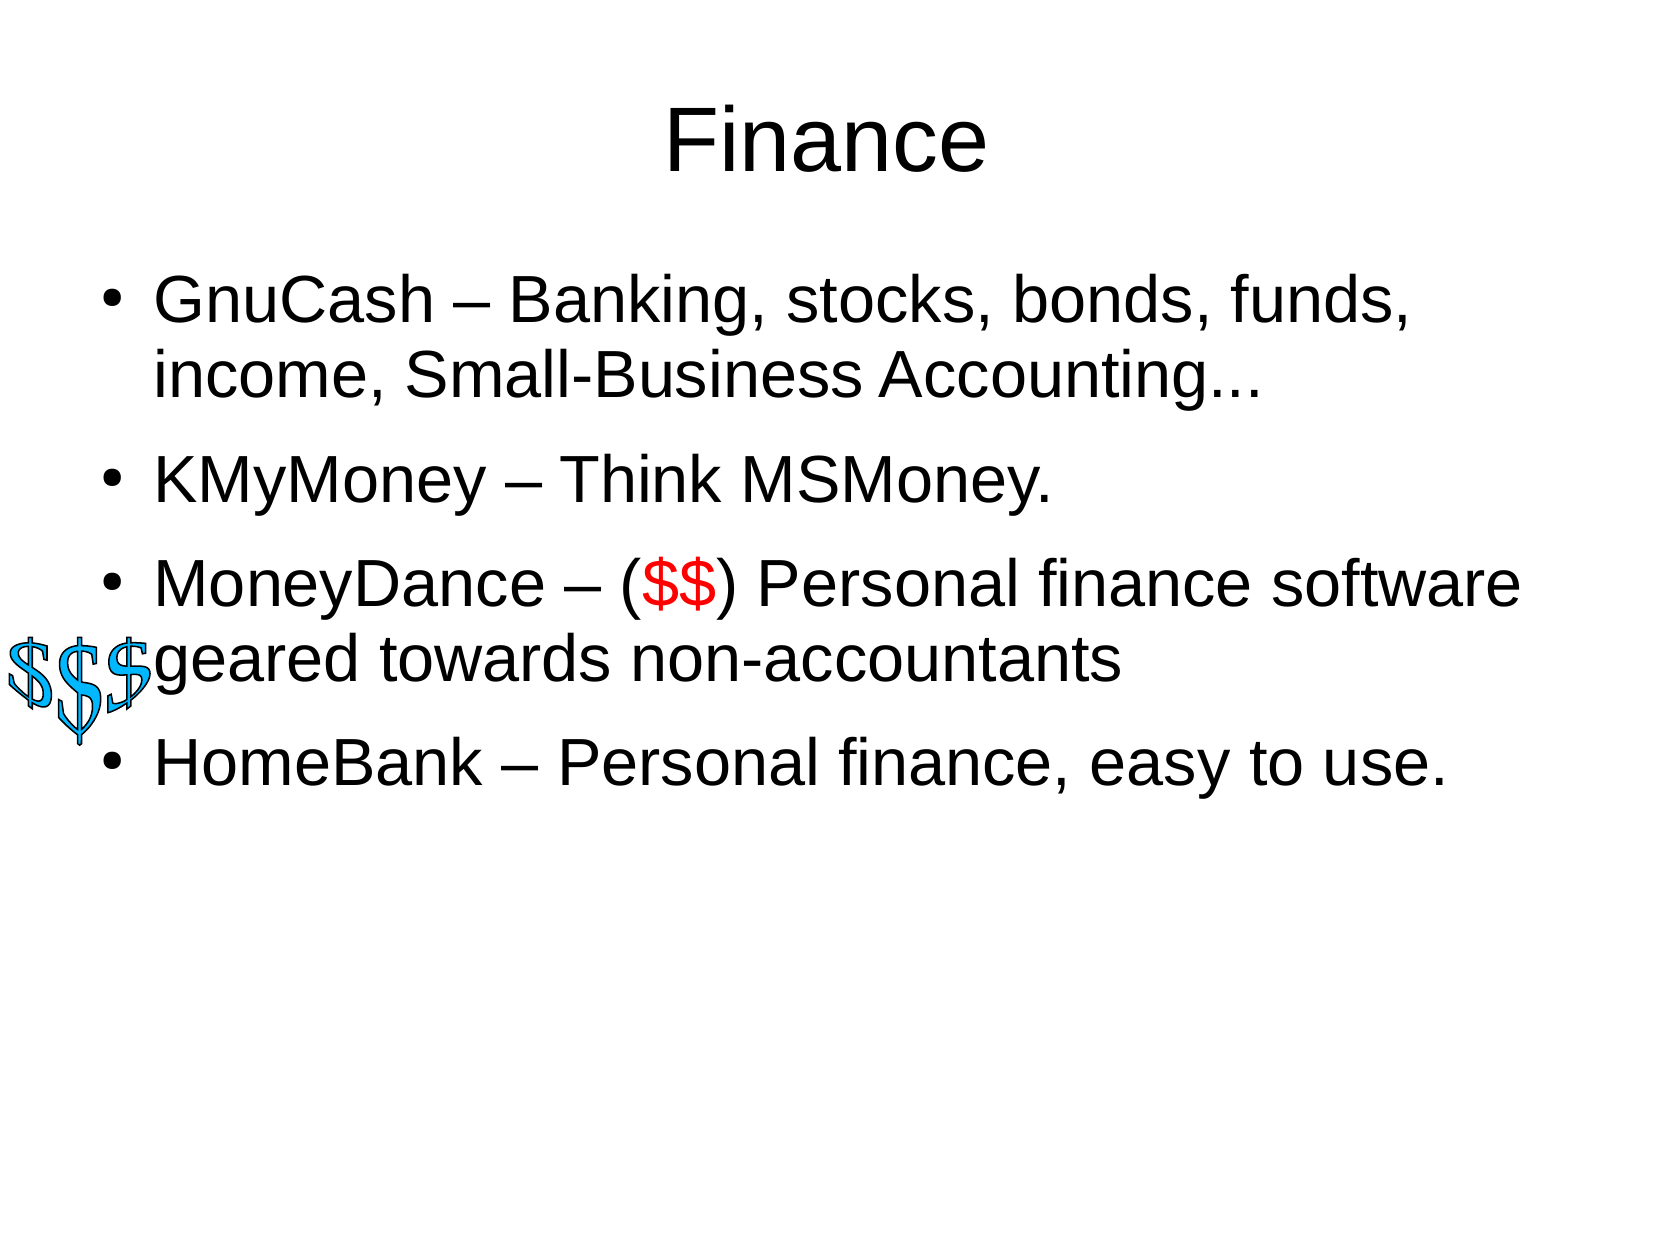

# Finance
GnuCash – Banking, stocks, bonds, funds, income, Small-Business Accounting...
KMyMoney – Think MSMoney.
MoneyDance – ($$) Personal finance software geared towards non-accountants
HomeBank – Personal finance, easy to use.
$$$